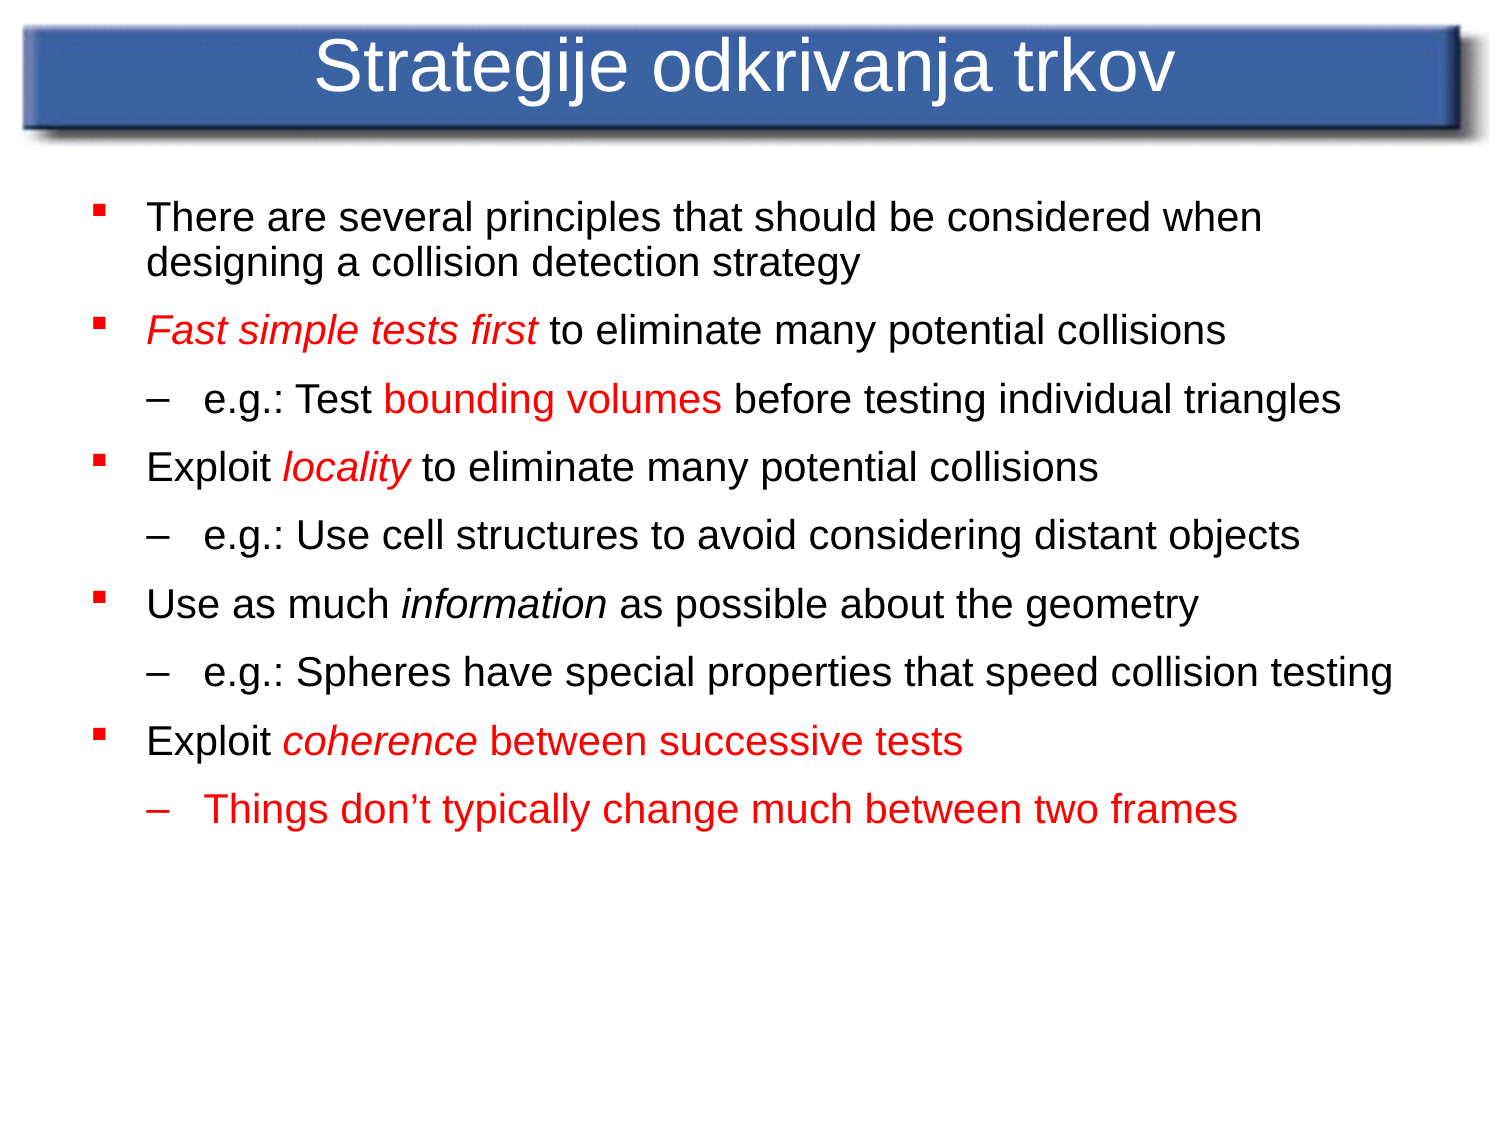

# Strategije odkrivanja trkov
There are several principles that should be considered when designing a collision detection strategy
Fast simple tests first to eliminate many potential collisions
e.g.: Test bounding volumes before testing individual triangles
Exploit locality to eliminate many potential collisions
e.g.: Use cell structures to avoid considering distant objects
Use as much information as possible about the geometry
e.g.: Spheres have special properties that speed collision testing
Exploit coherence between successive tests
Things don’t typically change much between two frames